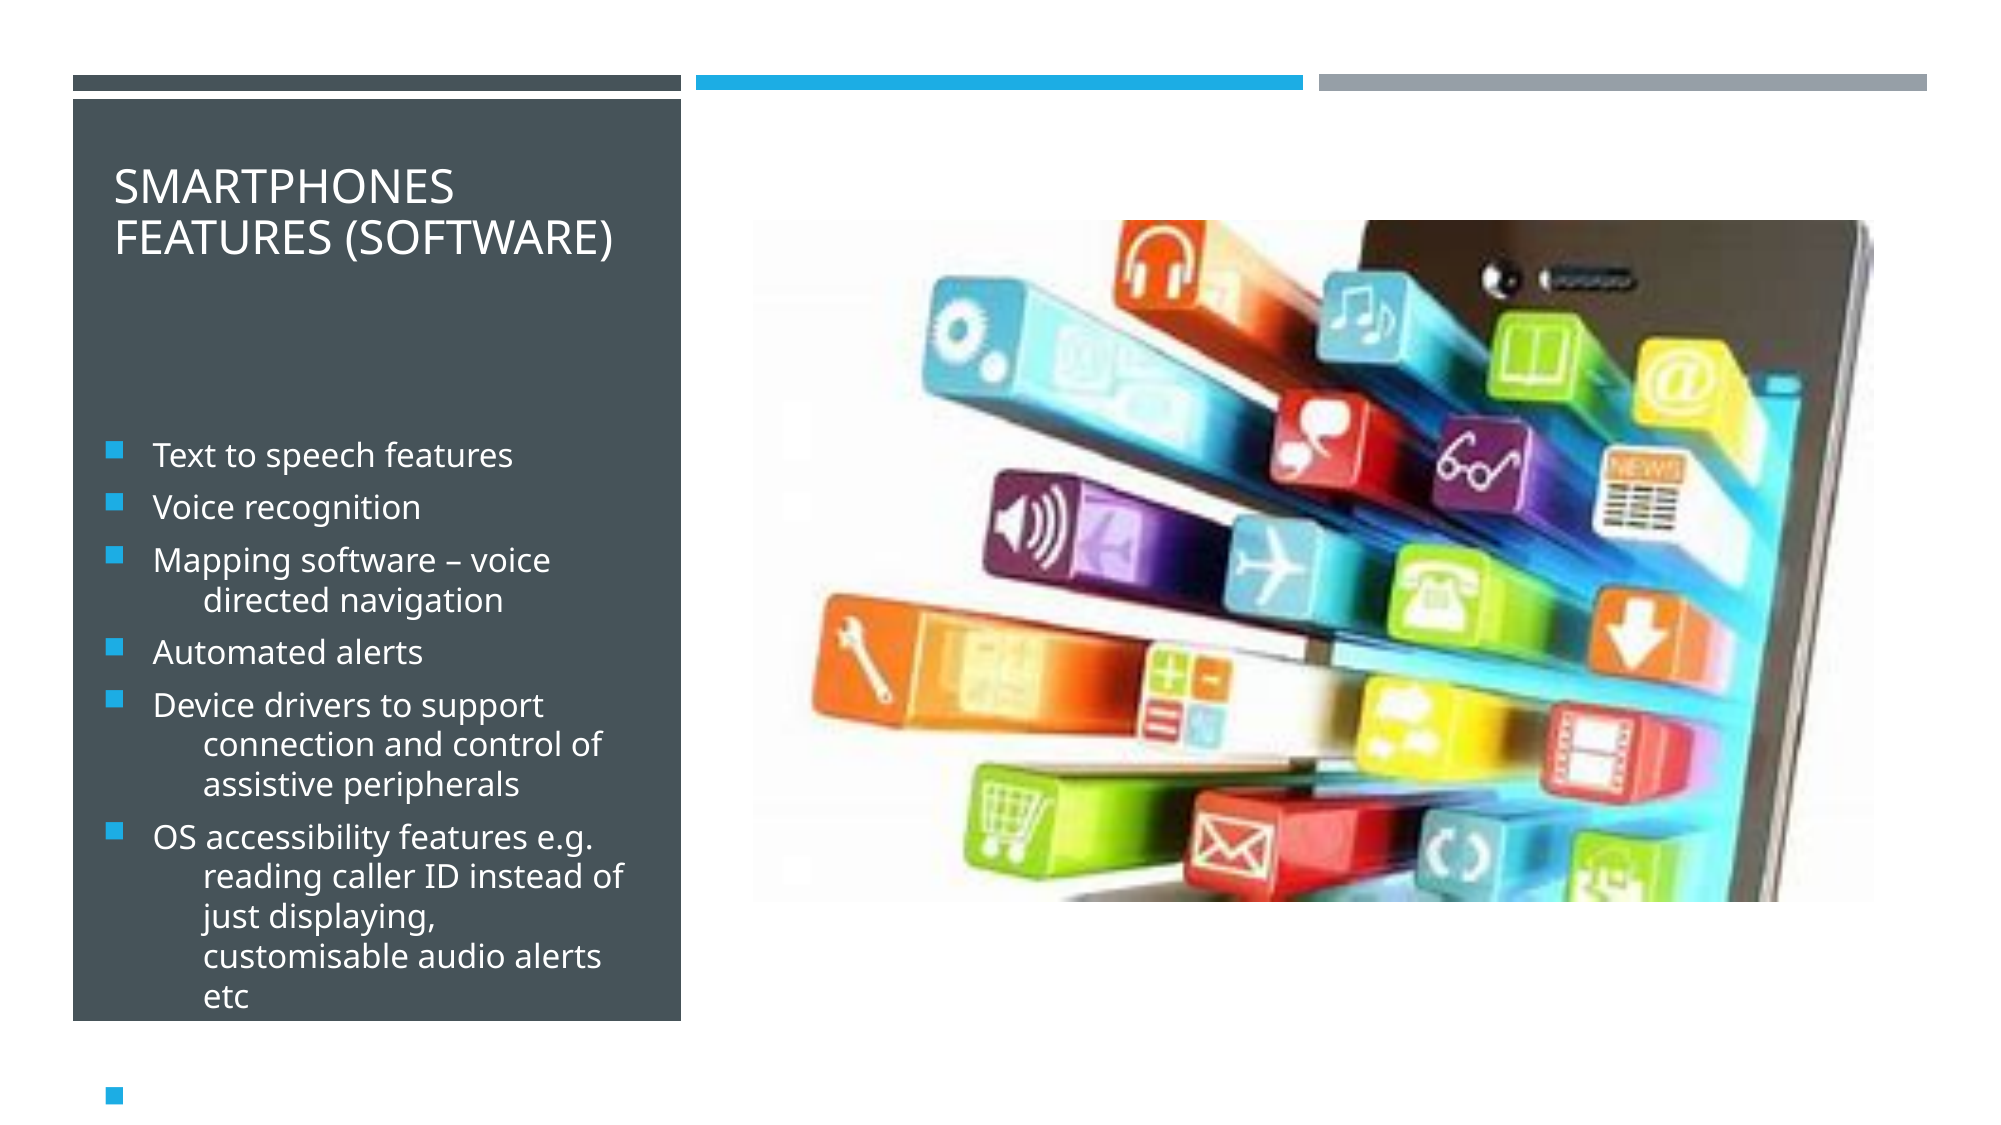

# Smartphones Features (software)
Text to speech features
Voice recognition
Mapping software – voice directed navigation
Automated alerts
Device drivers to support connection and control of assistive peripherals
OS accessibility features e.g. reading caller ID instead of just displaying, customisable audio alerts etc